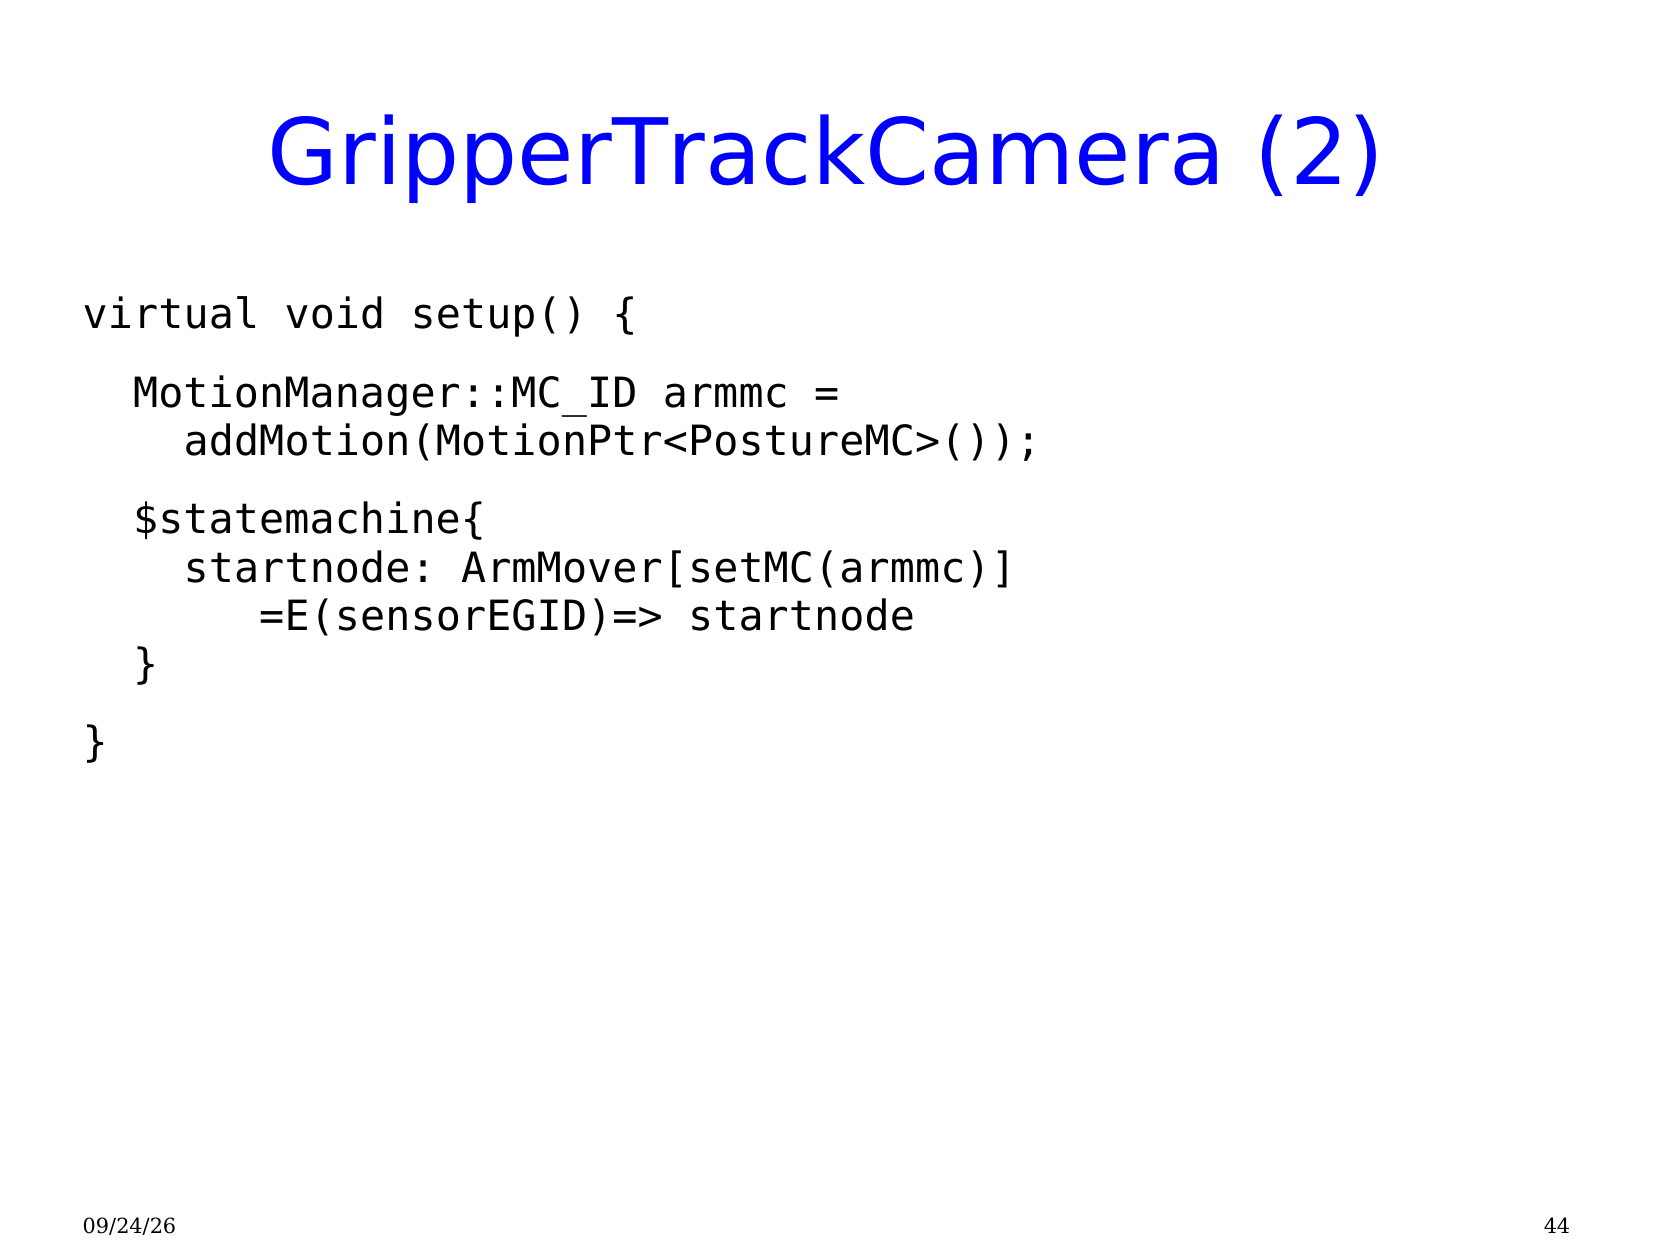

# GripperTrackCamera (2)
virtual void setup() {
 MotionManager::MC_ID armmc =
 addMotion(MotionPtr<PostureMC>());
 $statemachine{
 startnode: ArmMover[setMC(armmc)]
 =E(sensorEGID)=> startnode
 }
}
44